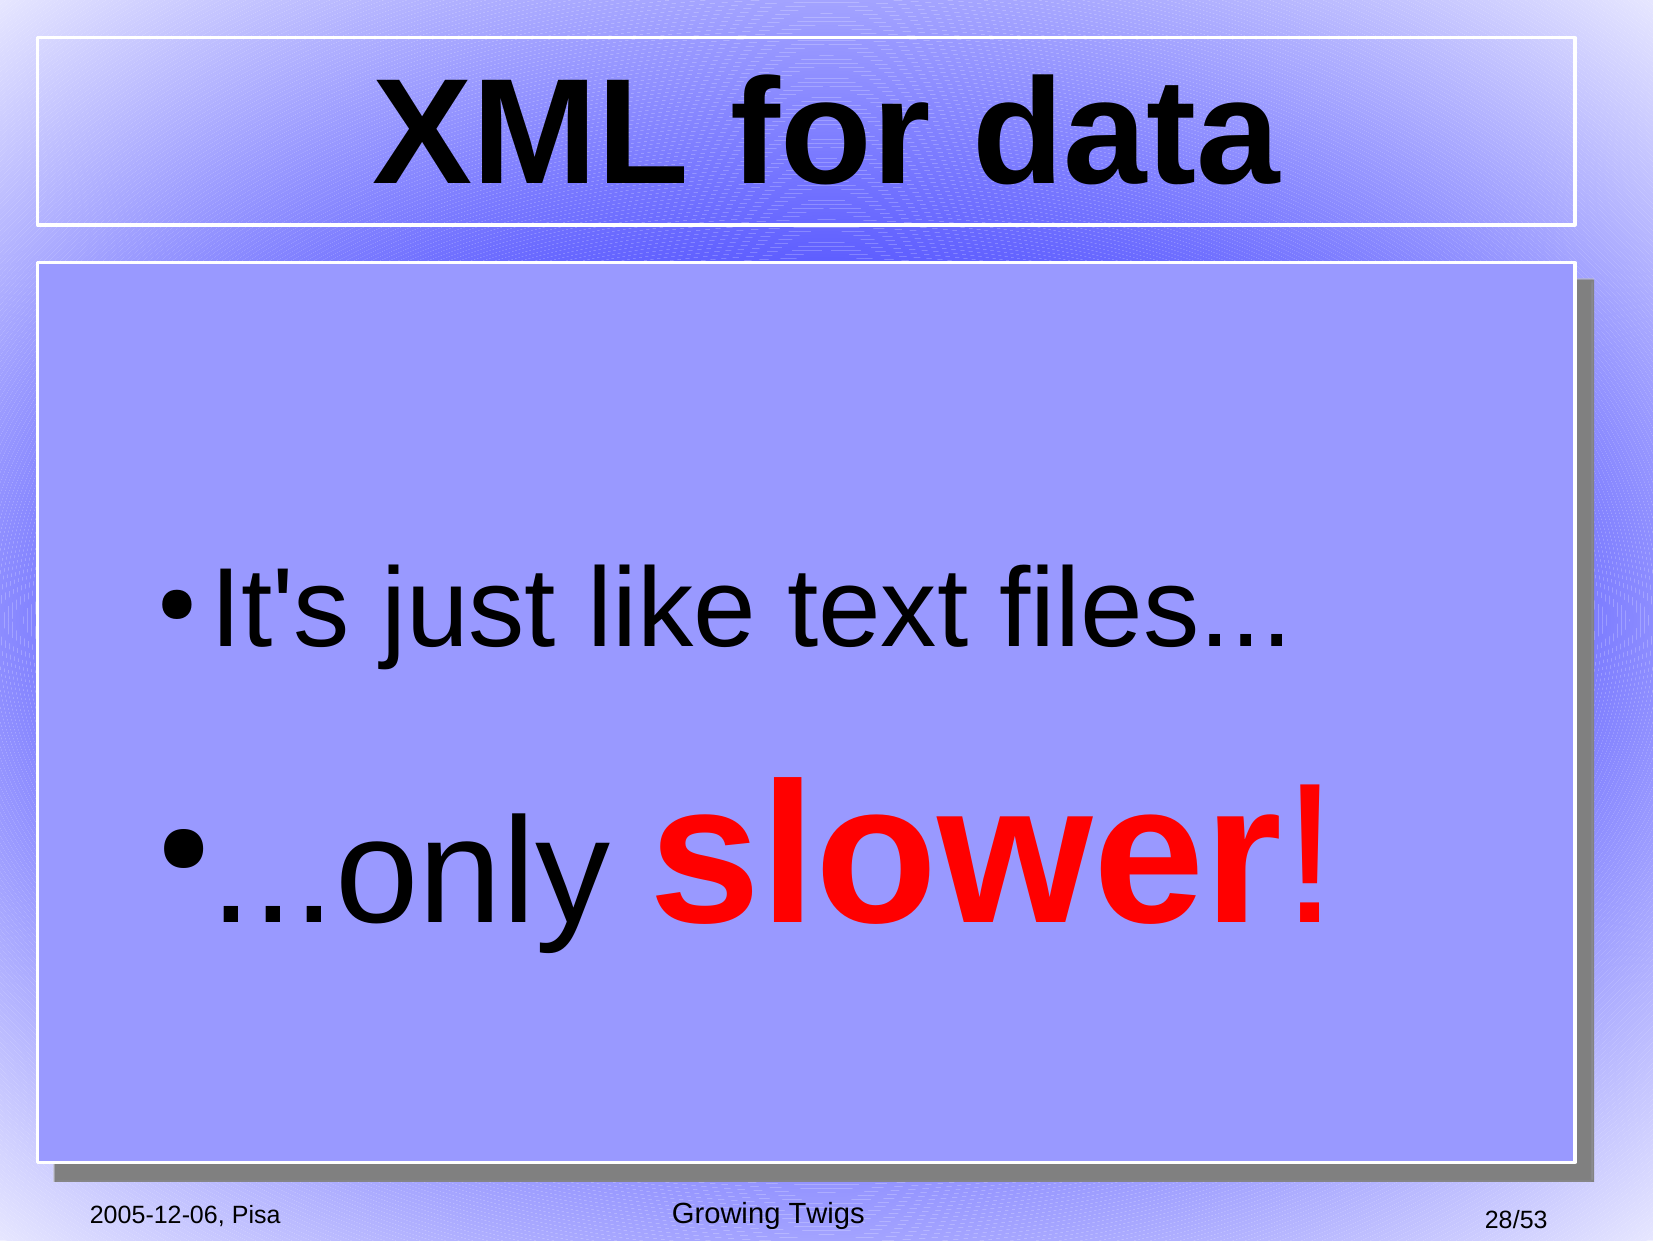

# XML for data
It's just like text files...
...only slower!